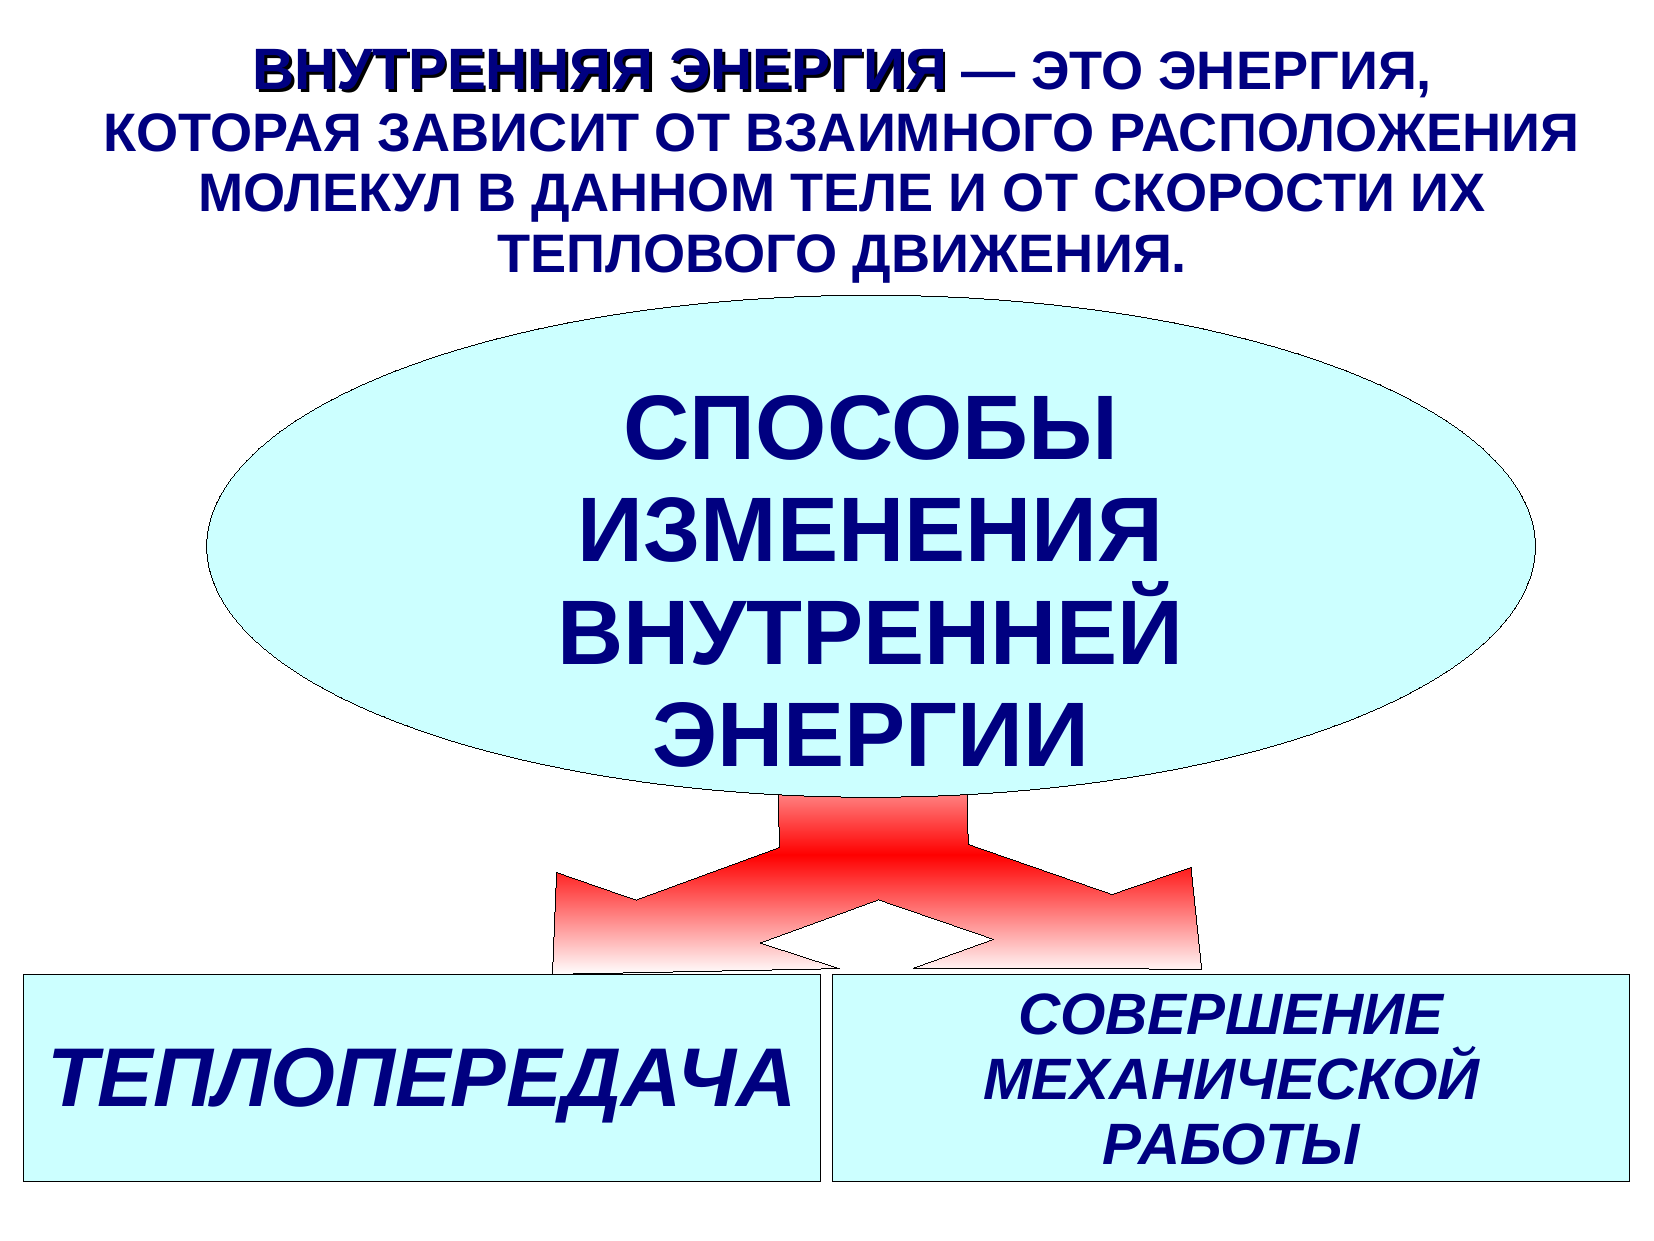

ВНУТРЕННЯЯ ЭНЕРГИЯ — ЭТО ЭНЕРГИЯ,
КОТОРАЯ ЗАВИСИТ ОТ ВЗАИМНОГО РАСПОЛОЖЕНИЯ
МОЛЕКУЛ В ДАННОМ ТЕЛЕ И ОТ СКОРОСТИ ИХ
ТЕПЛОВОГО ДВИЖЕНИЯ.
СПОСОБЫ
ИЗМЕНЕНИЯ
ВНУТРЕННЕЙ ЭНЕРГИИ
ТЕПЛОПЕРЕДАЧА
СОВЕРШЕНИЕ
МЕХАНИЧЕСКОЙ РАБОТЫ